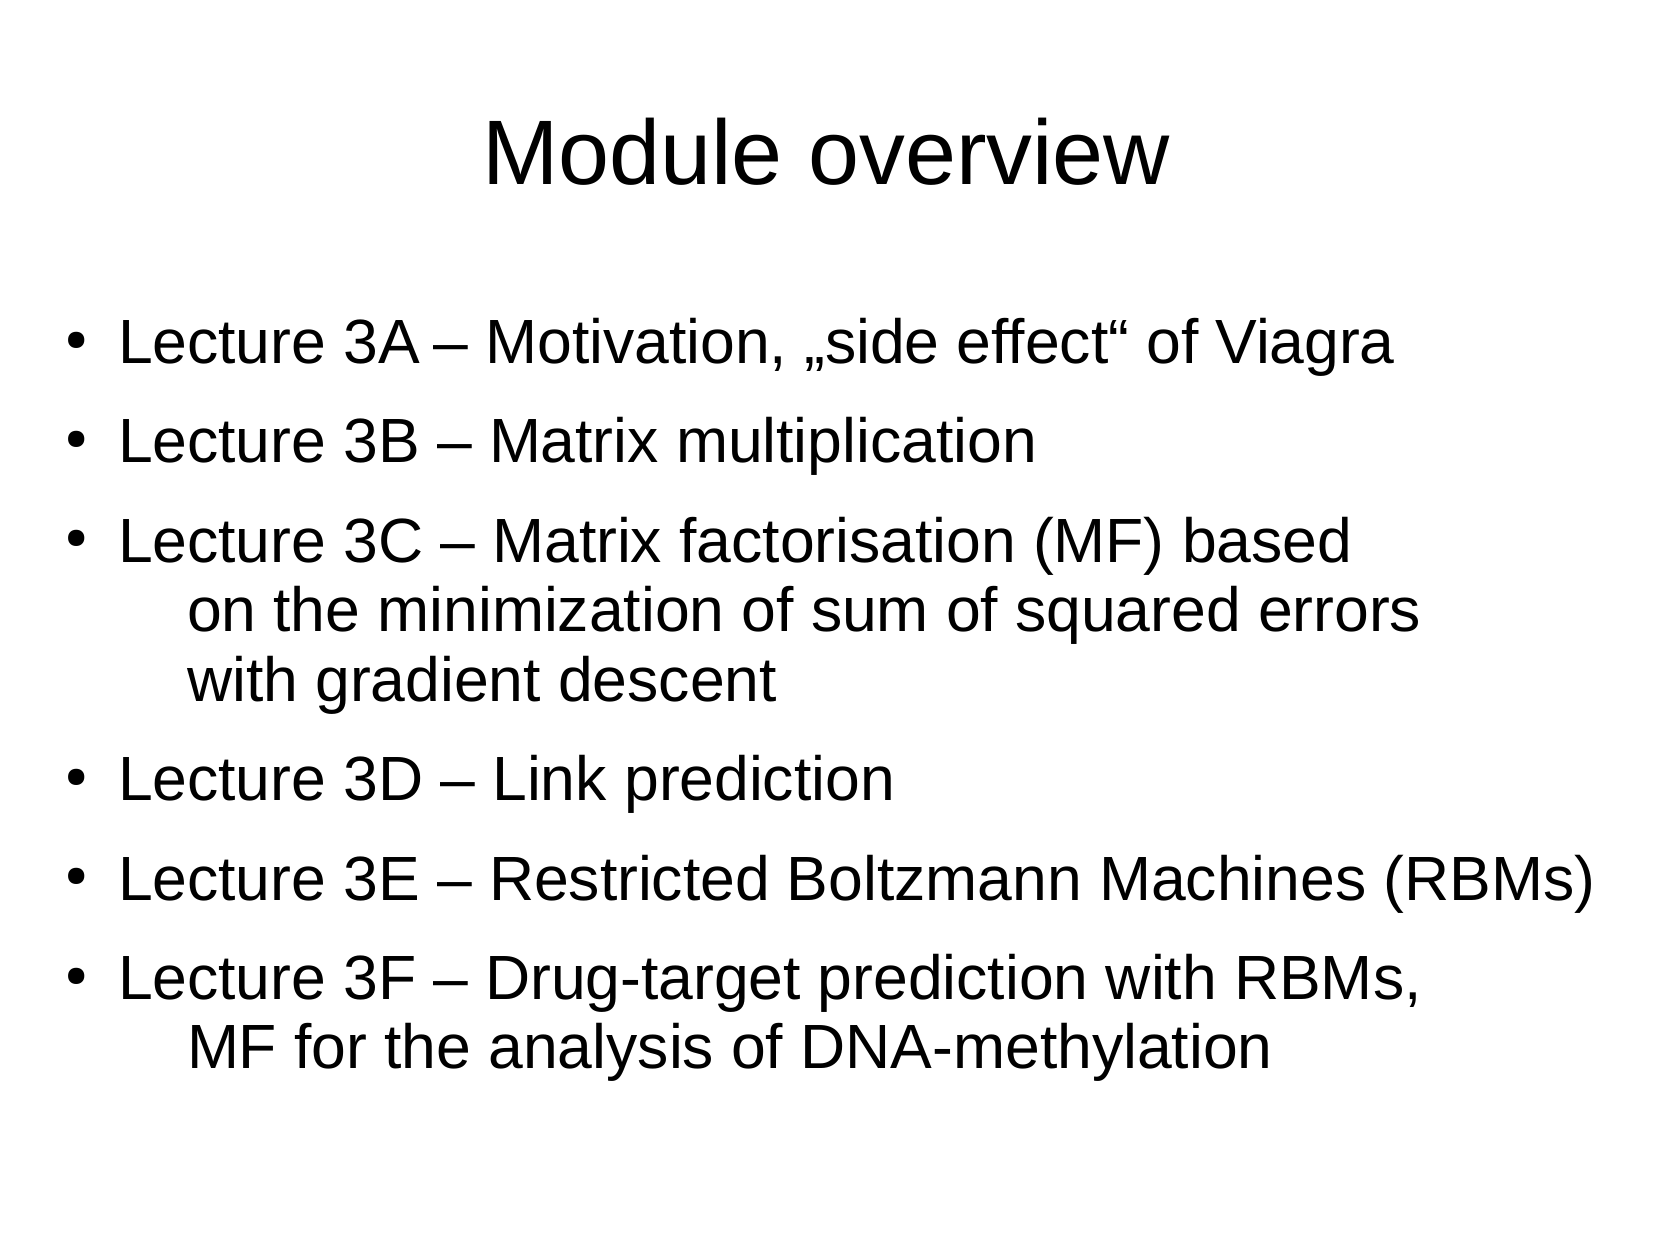

# Module overview
Lecture 3A – Motivation, „side effect“ of Viagra
Lecture 3B – Matrix multiplication
Lecture 3C – Matrix factorisation (MF) based
 on the minimization of sum of squared errors
 with gradient descent
Lecture 3D – Link prediction
Lecture 3E – Restricted Boltzmann Machines (RBMs)
Lecture 3F – Drug-target prediction with RBMs,
 MF for the analysis of DNA-methylation